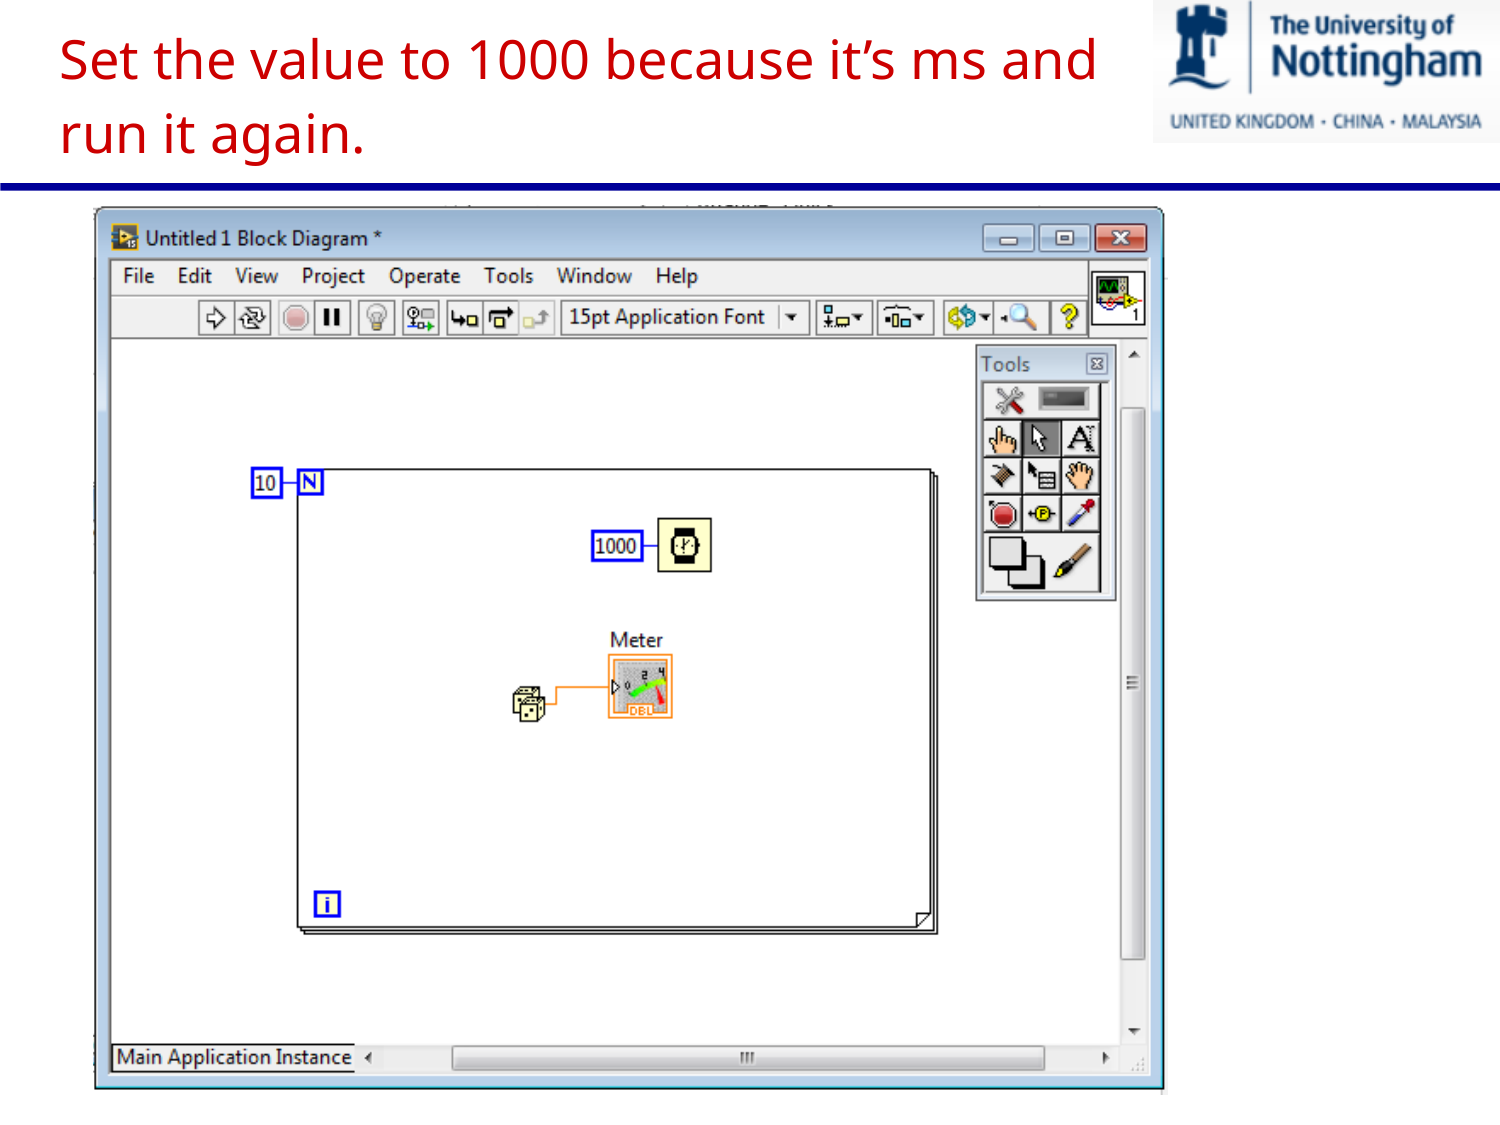

# Set the value to 1000 because it’s ms and run it again.